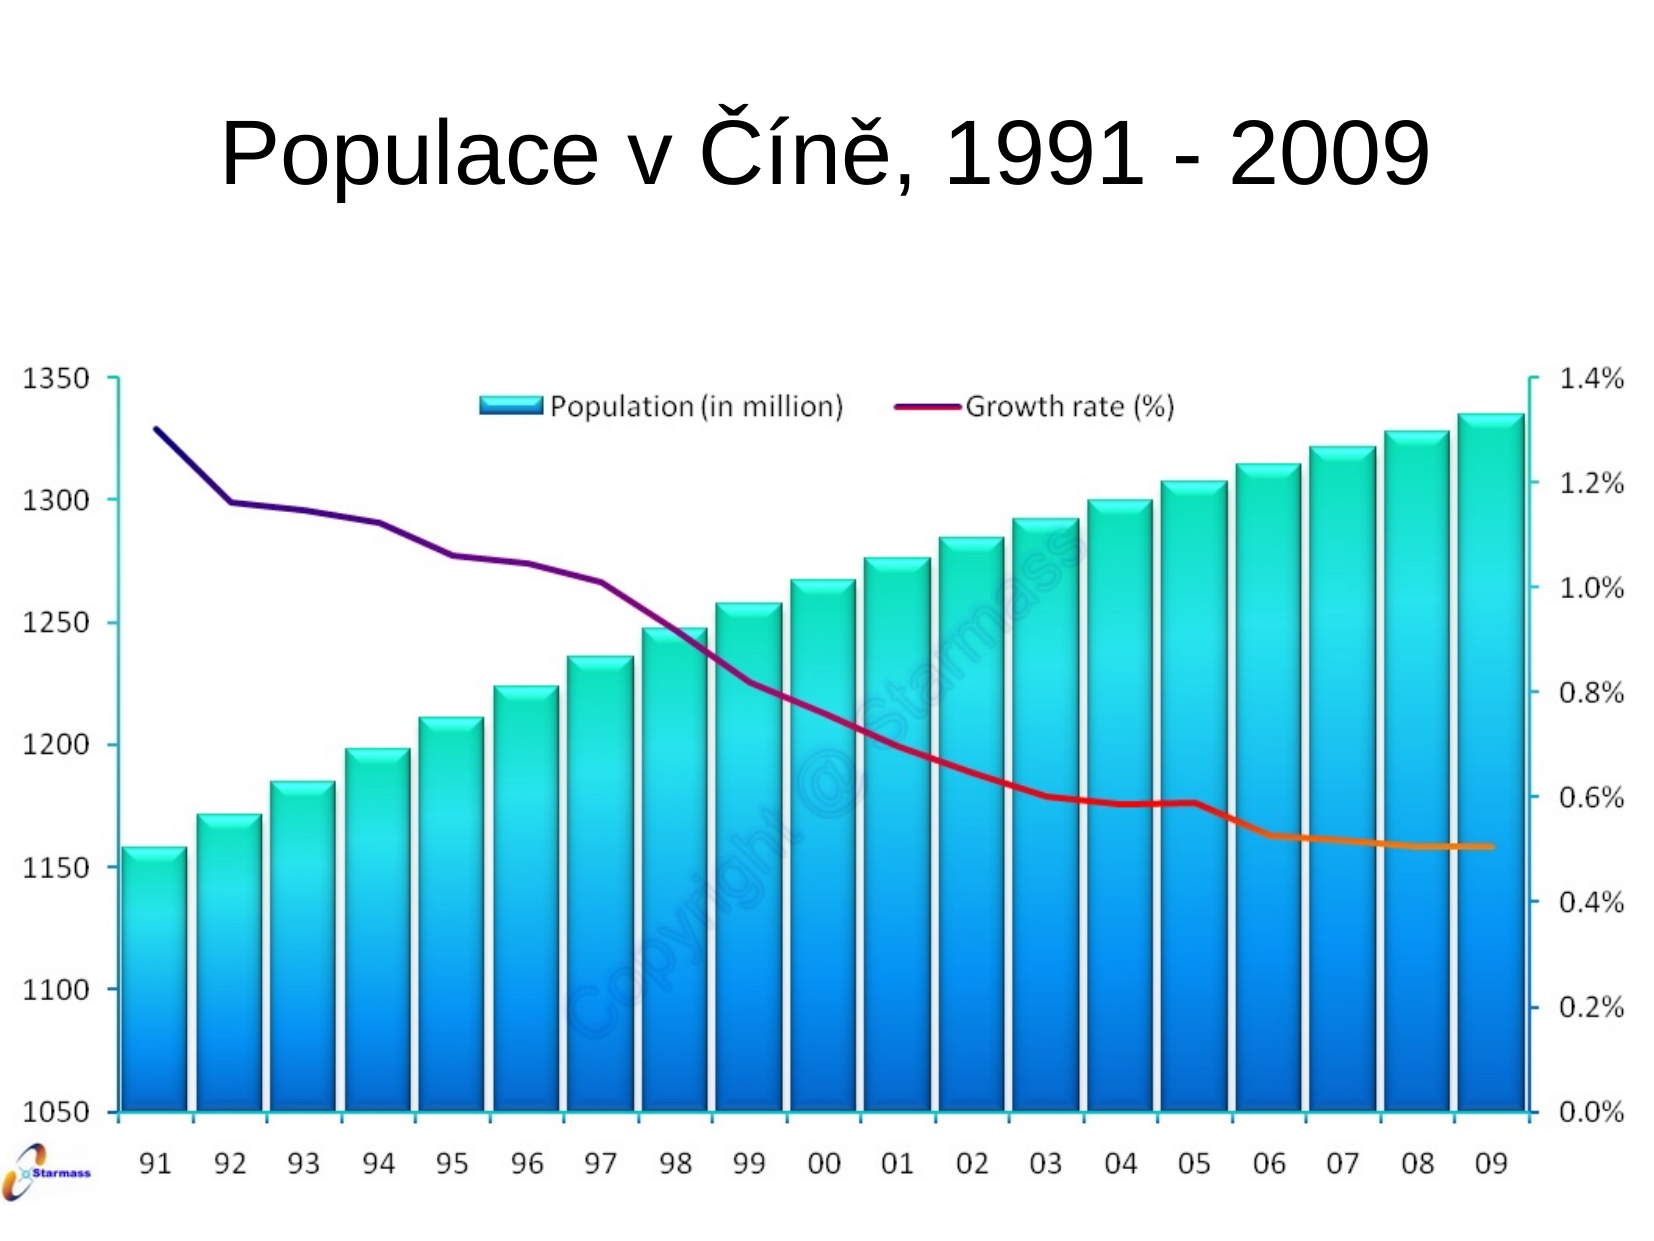

# Populace v Číně, 1991 - 2009